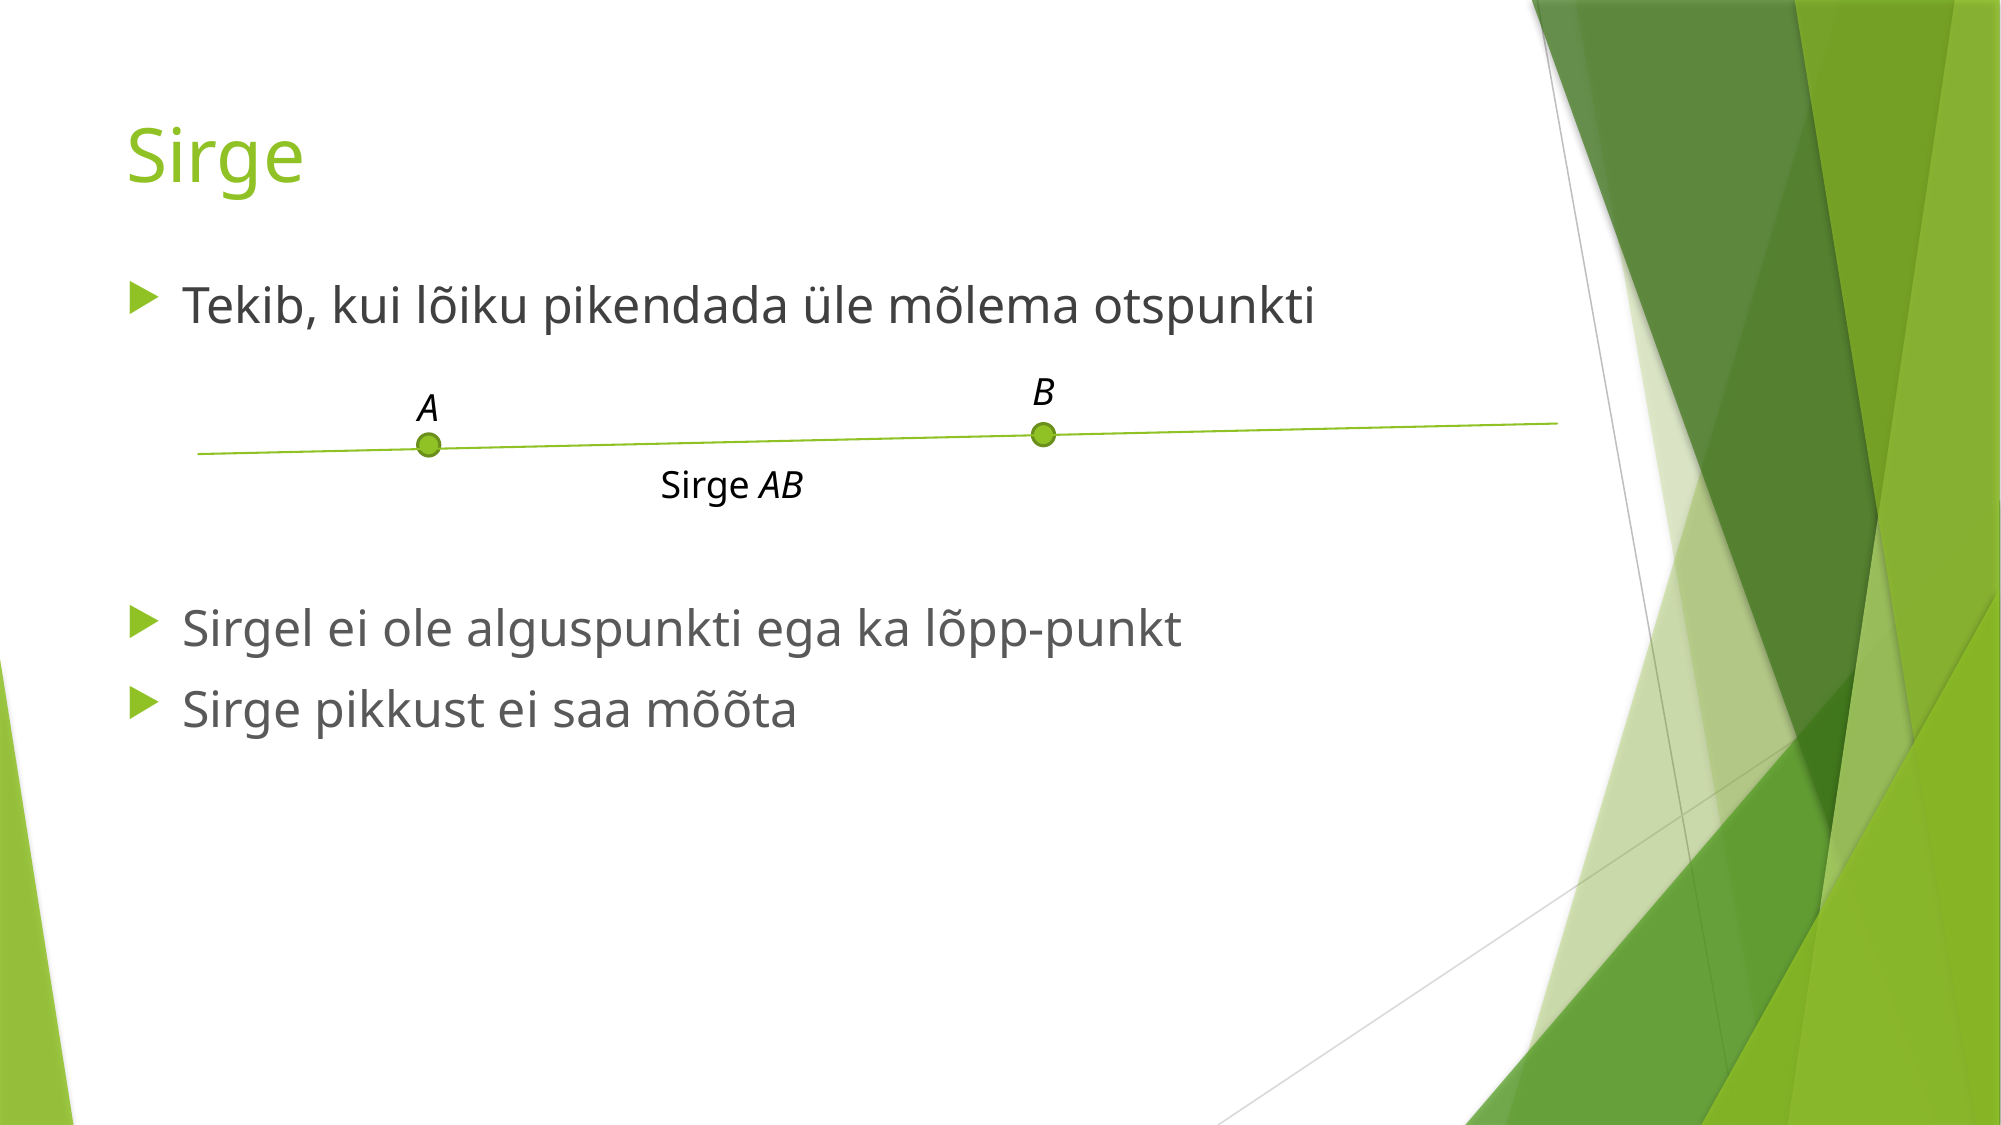

# Sirge
Tekib, kui lõiku pikendada üle mõlema otspunkti
Sirgel ei ole alguspunkti ega ka lõpp-punkt
Sirge pikkust ei saa mõõta
B
A
Sirge AB